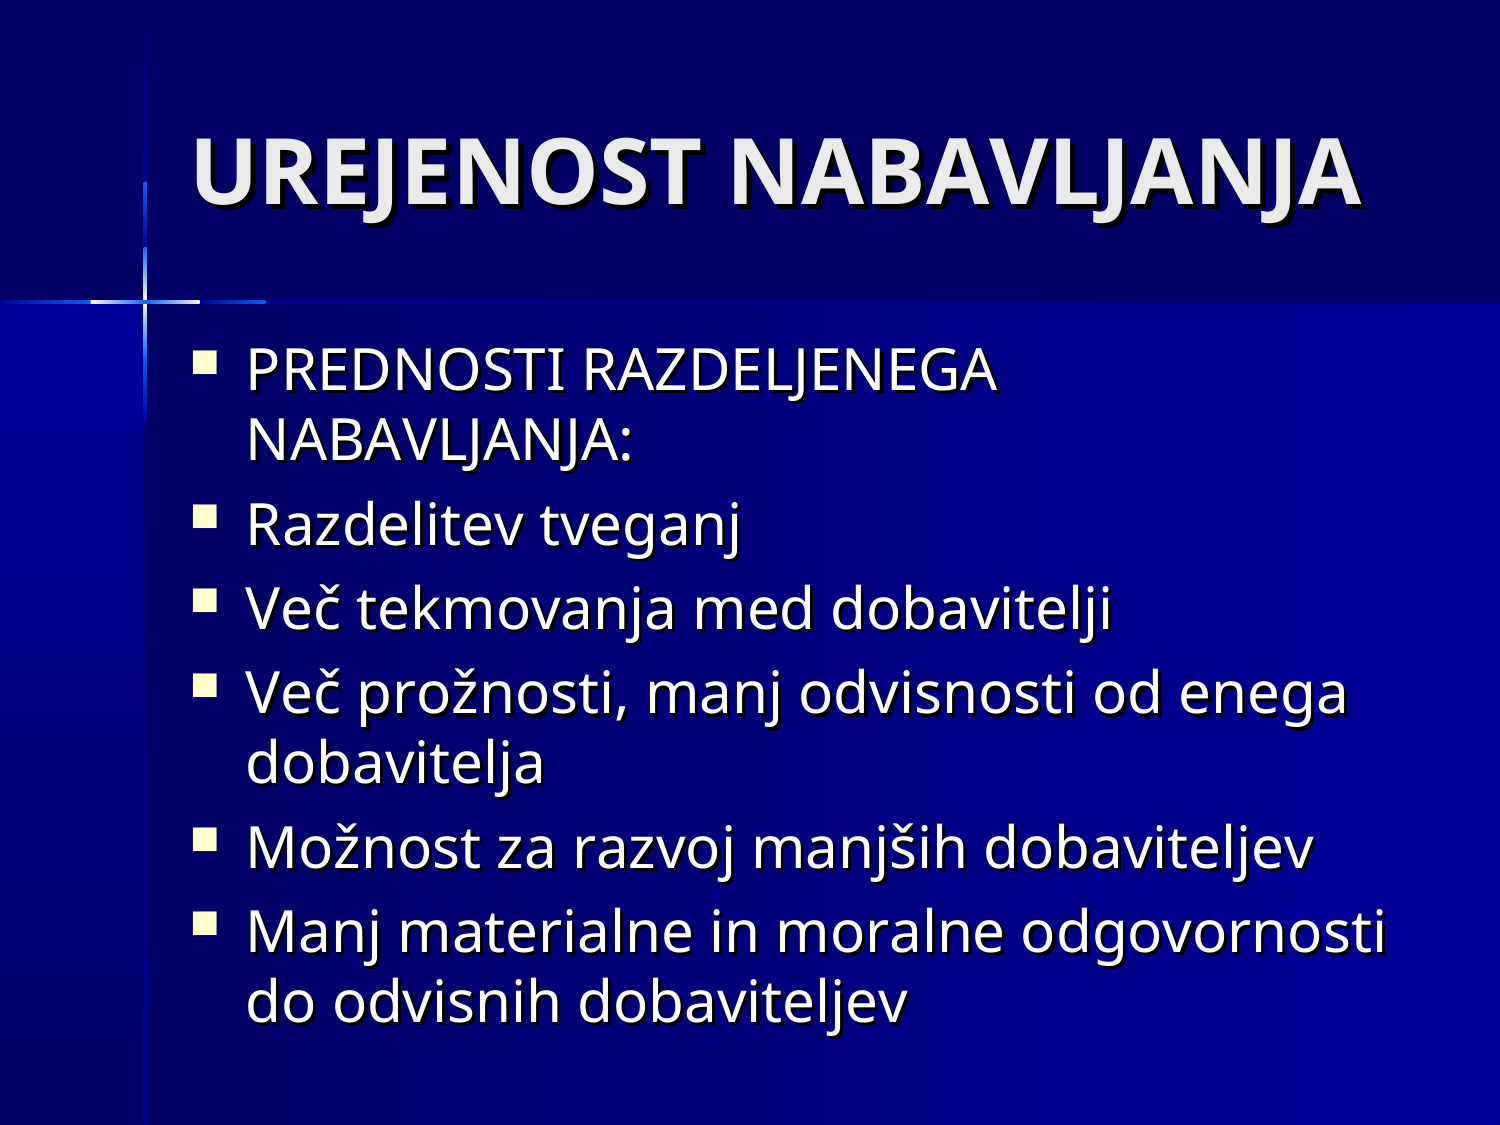

# UREJENOST NABAVLJANJA
PREDNOSTI RAZDELJENEGA NABAVLJANJA:
Razdelitev tveganj
Več tekmovanja med dobavitelji
Več prožnosti, manj odvisnosti od enega dobavitelja
Možnost za razvoj manjših dobaviteljev
Manj materialne in moralne odgovornosti do odvisnih dobaviteljev